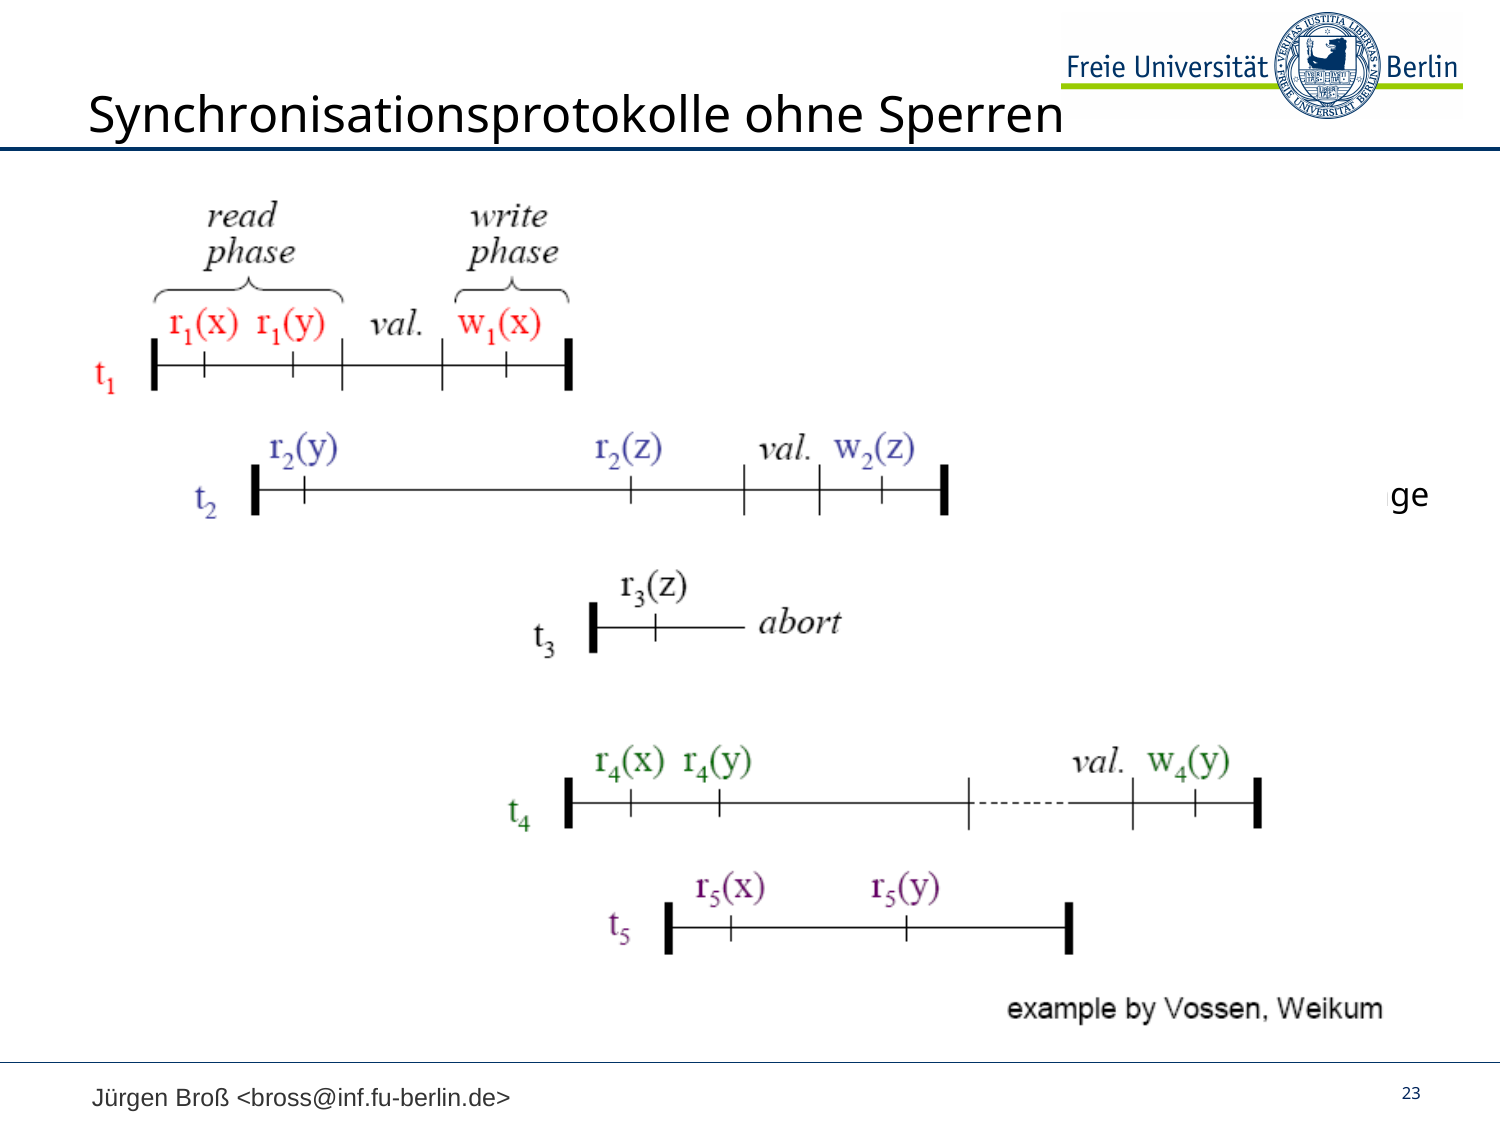

# Synchronisationsprotokolle ohne Sperren
Welche drei Phasen unterscheidet man bei optimistischen Synchronisationsverfahren?
Lesephase: Updates nur auf privaten Kopien
Validierungsphase „Forward Oriented Optimistic CC“ (FOCC):
Schnitt der Lesemenge (Readset) aller laufenden Transaktionen mit Schreibmenge (Writeset) der zu validierenden TA ist leer?
 leer: OK
 nicht leer: geeignete Transaktion (laufende oder zu validierende) abbrechen
Schreibphase: Einbringen der Daten in die Datenbasis